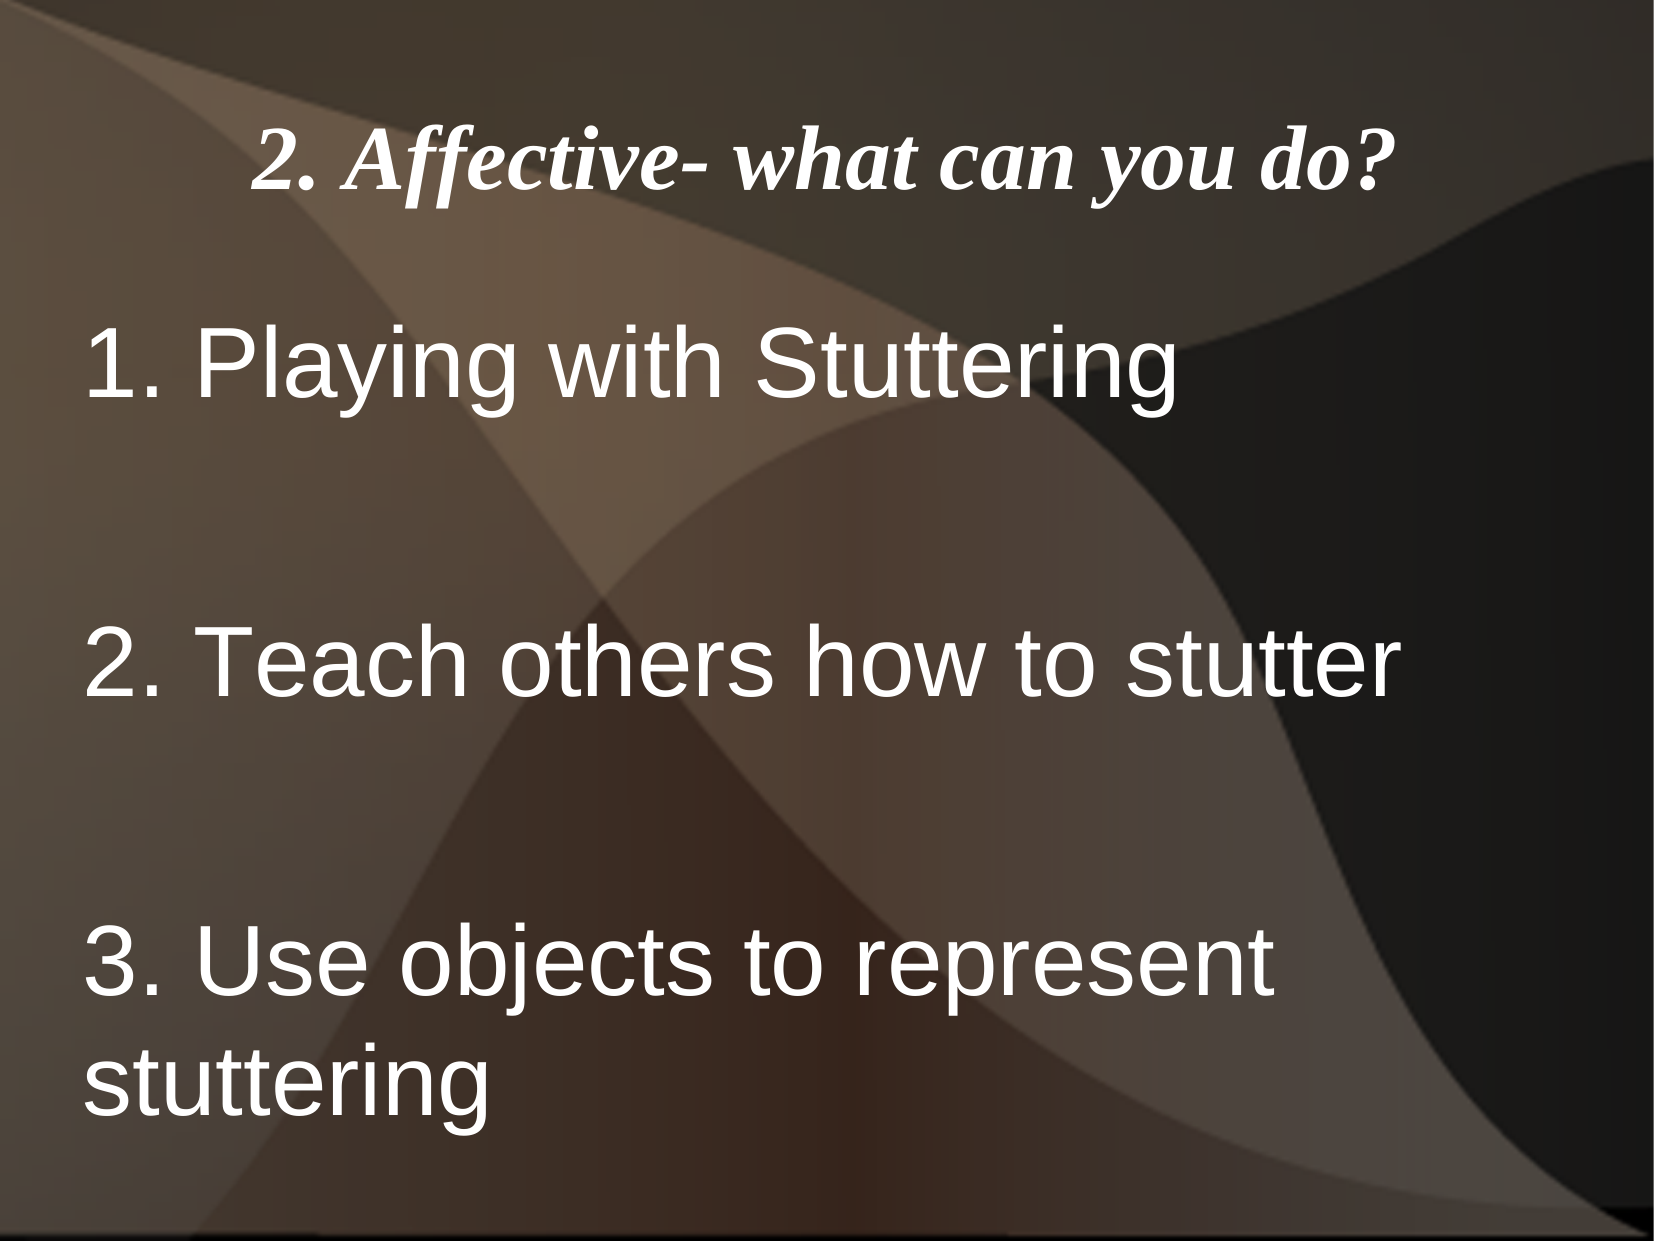

# 2. Affective- what can you do?
1. Playing with Stuttering
2. Teach others how to stutter
3. Use objects to represent stuttering